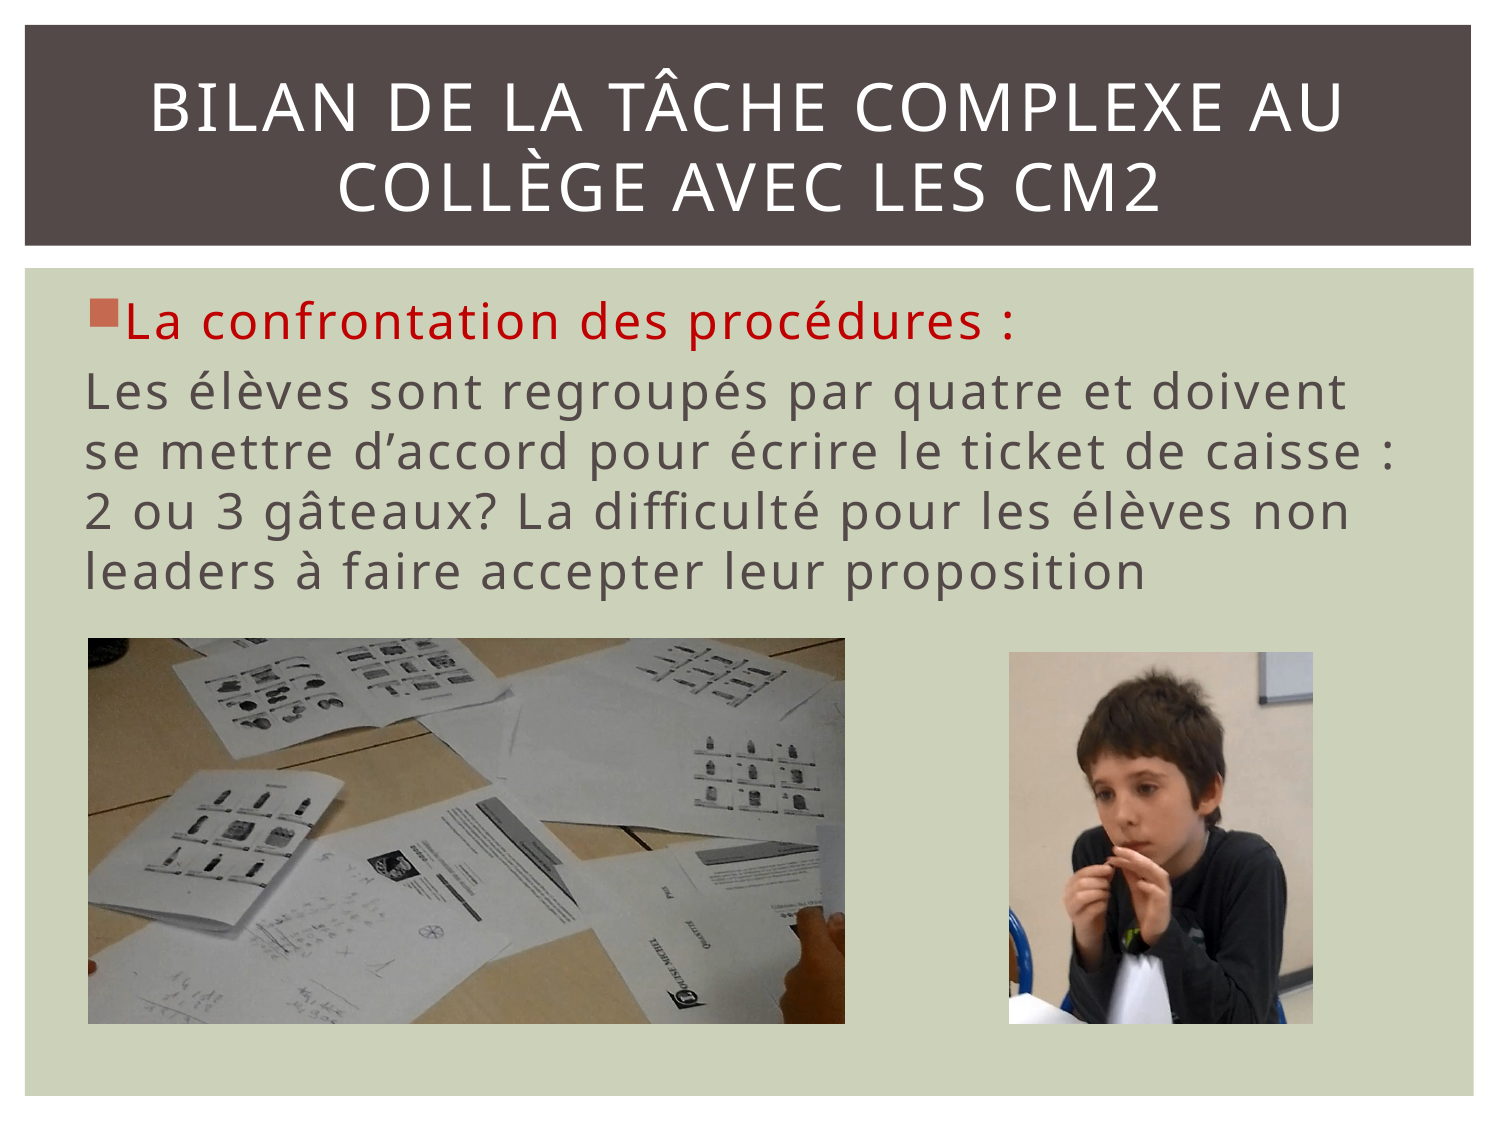

Bilan de la tâche complexe au collège avec les CM2
# La confrontation des procédures :
Les élèves sont regroupés par quatre et doivent se mettre d’accord pour écrire le ticket de caisse : 2 ou 3 gâteaux? La difficulté pour les élèves non leaders à faire accepter leur proposition